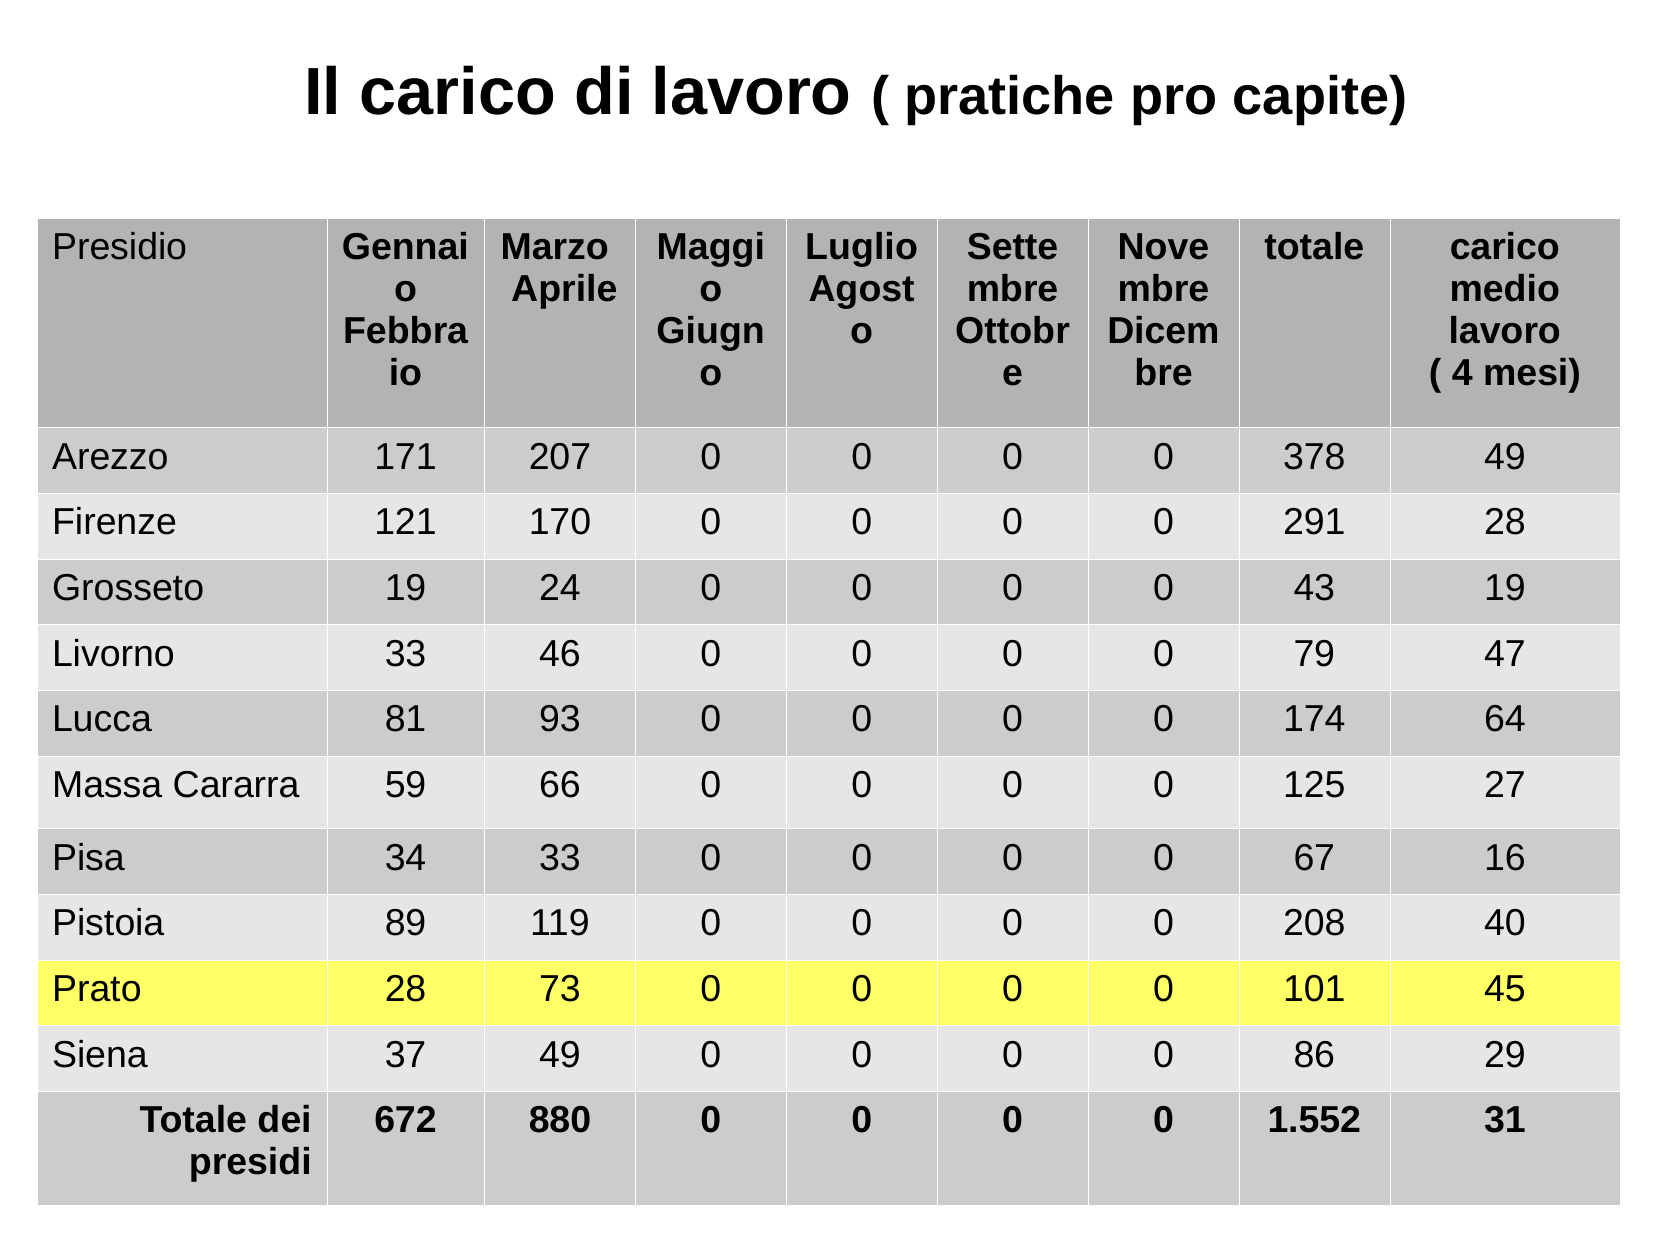

Il carico di lavoro ( pratiche pro capite)
| Presidio | Gennaio Febbraio | Marzo Aprile | Maggio Giugno | Luglio Agosto | Settembre Ottobre | Novembre Dicembre | totale | carico medio lavoro ( 4 mesi) |
| --- | --- | --- | --- | --- | --- | --- | --- | --- |
| Arezzo | 171 | 207 | 0 | 0 | 0 | 0 | 378 | 49 |
| Firenze | 121 | 170 | 0 | 0 | 0 | 0 | 291 | 28 |
| Grosseto | 19 | 24 | 0 | 0 | 0 | 0 | 43 | 19 |
| Livorno | 33 | 46 | 0 | 0 | 0 | 0 | 79 | 47 |
| Lucca | 81 | 93 | 0 | 0 | 0 | 0 | 174 | 64 |
| Massa Cararra | 59 | 66 | 0 | 0 | 0 | 0 | 125 | 27 |
| Pisa | 34 | 33 | 0 | 0 | 0 | 0 | 67 | 16 |
| Pistoia | 89 | 119 | 0 | 0 | 0 | 0 | 208 | 40 |
| Prato | 28 | 73 | 0 | 0 | 0 | 0 | 101 | 45 |
| Siena | 37 | 49 | 0 | 0 | 0 | 0 | 86 | 29 |
| Totale dei presidi | 672 | 880 | 0 | 0 | 0 | 0 | 1.552 | 31 |